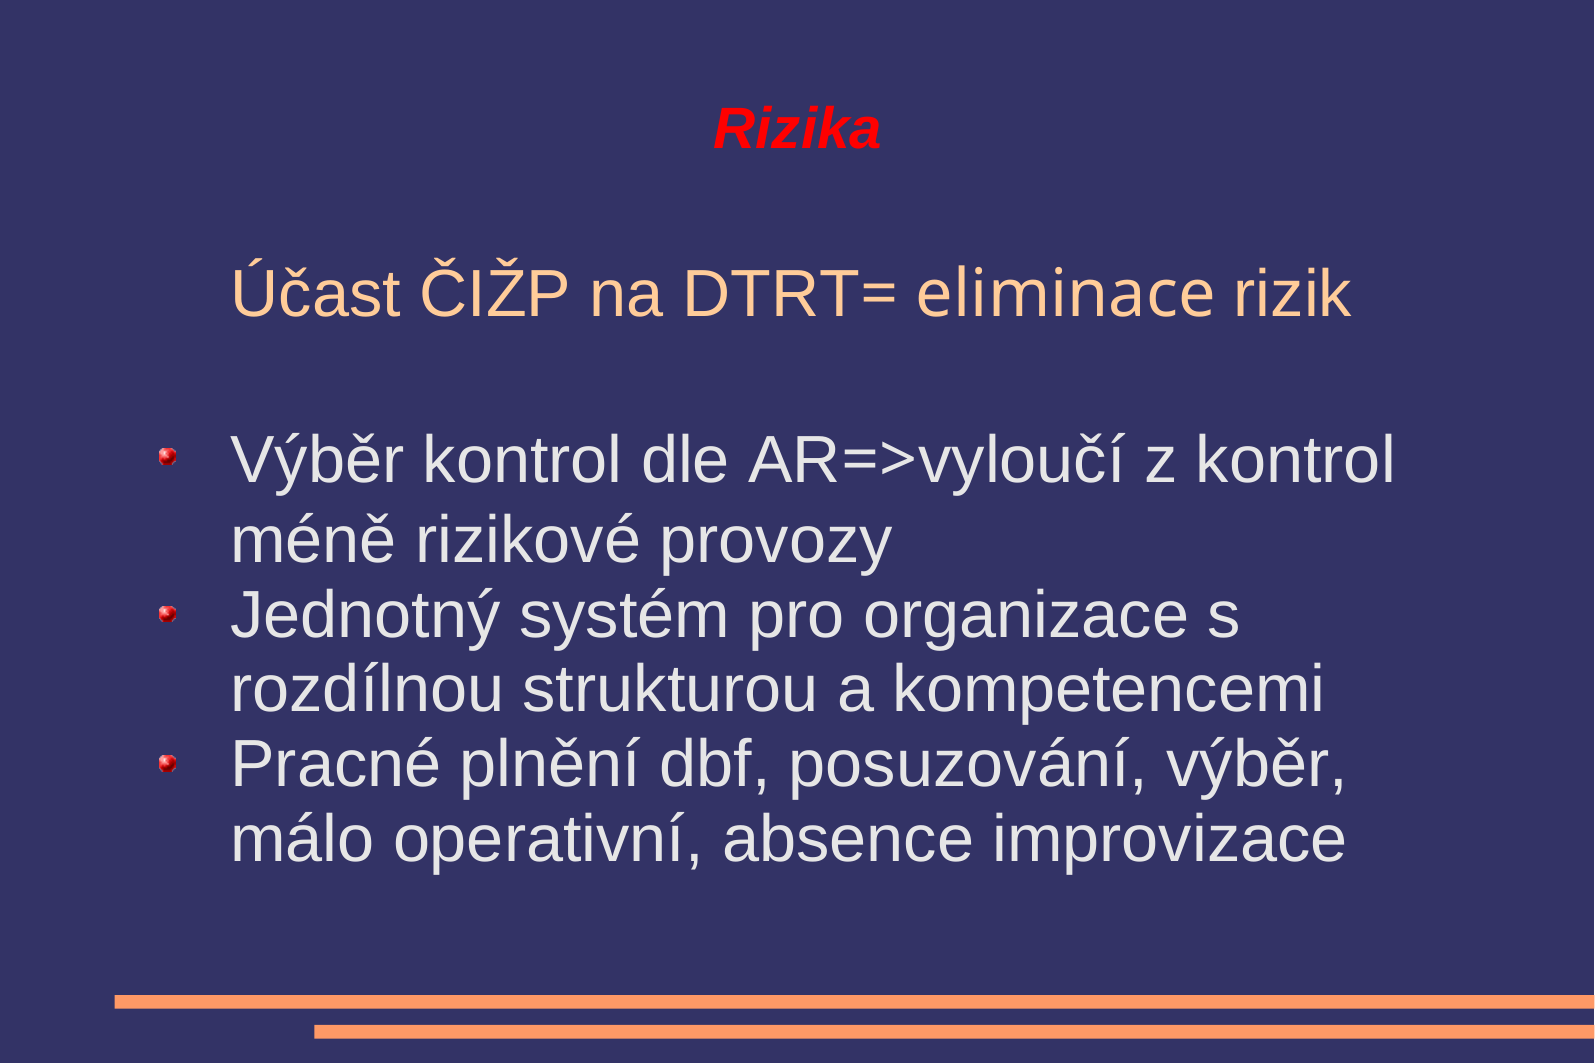

# Rizika
Účast ČIŽP na DTRT= eliminace rizik
Výběr kontrol dle AR=>vyloučí z kontrol méně rizikové provozy
Jednotný systém pro organizace s rozdílnou strukturou a kompetencemi
Pracné plnění dbf, posuzování, výběr, málo operativní, absence improvizace